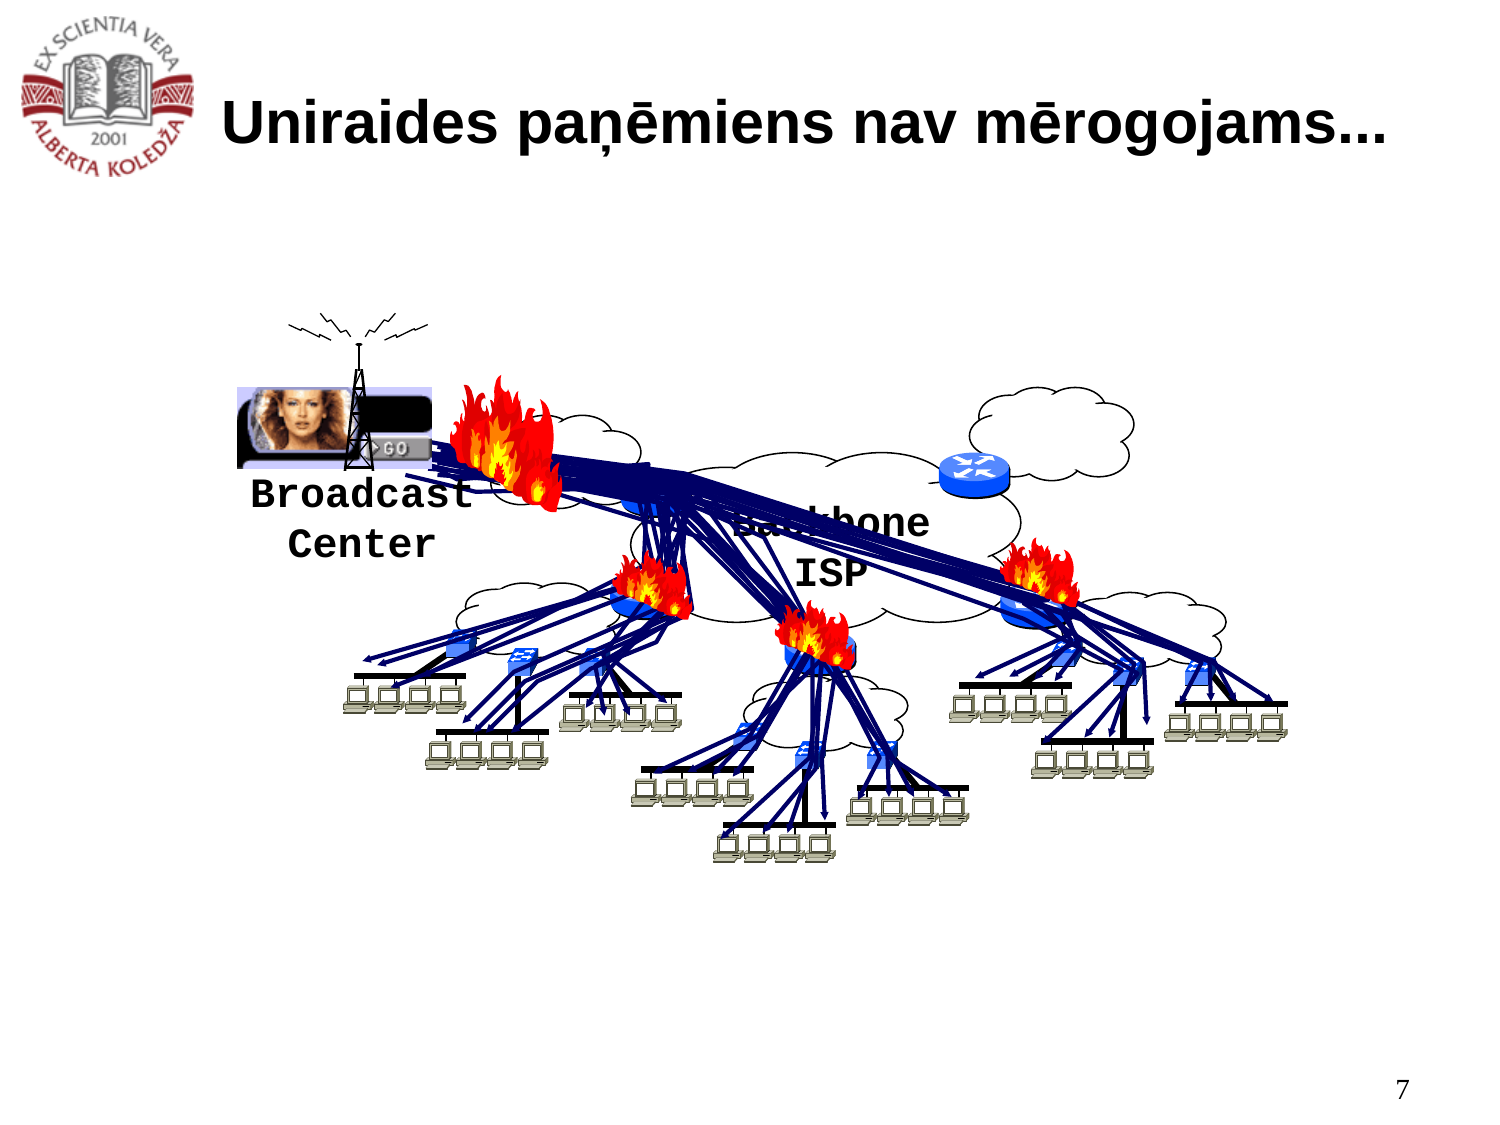

# Uniraides paņēmiens nav mērogojams...
Backbone
ISP
Broadcast
Center
6